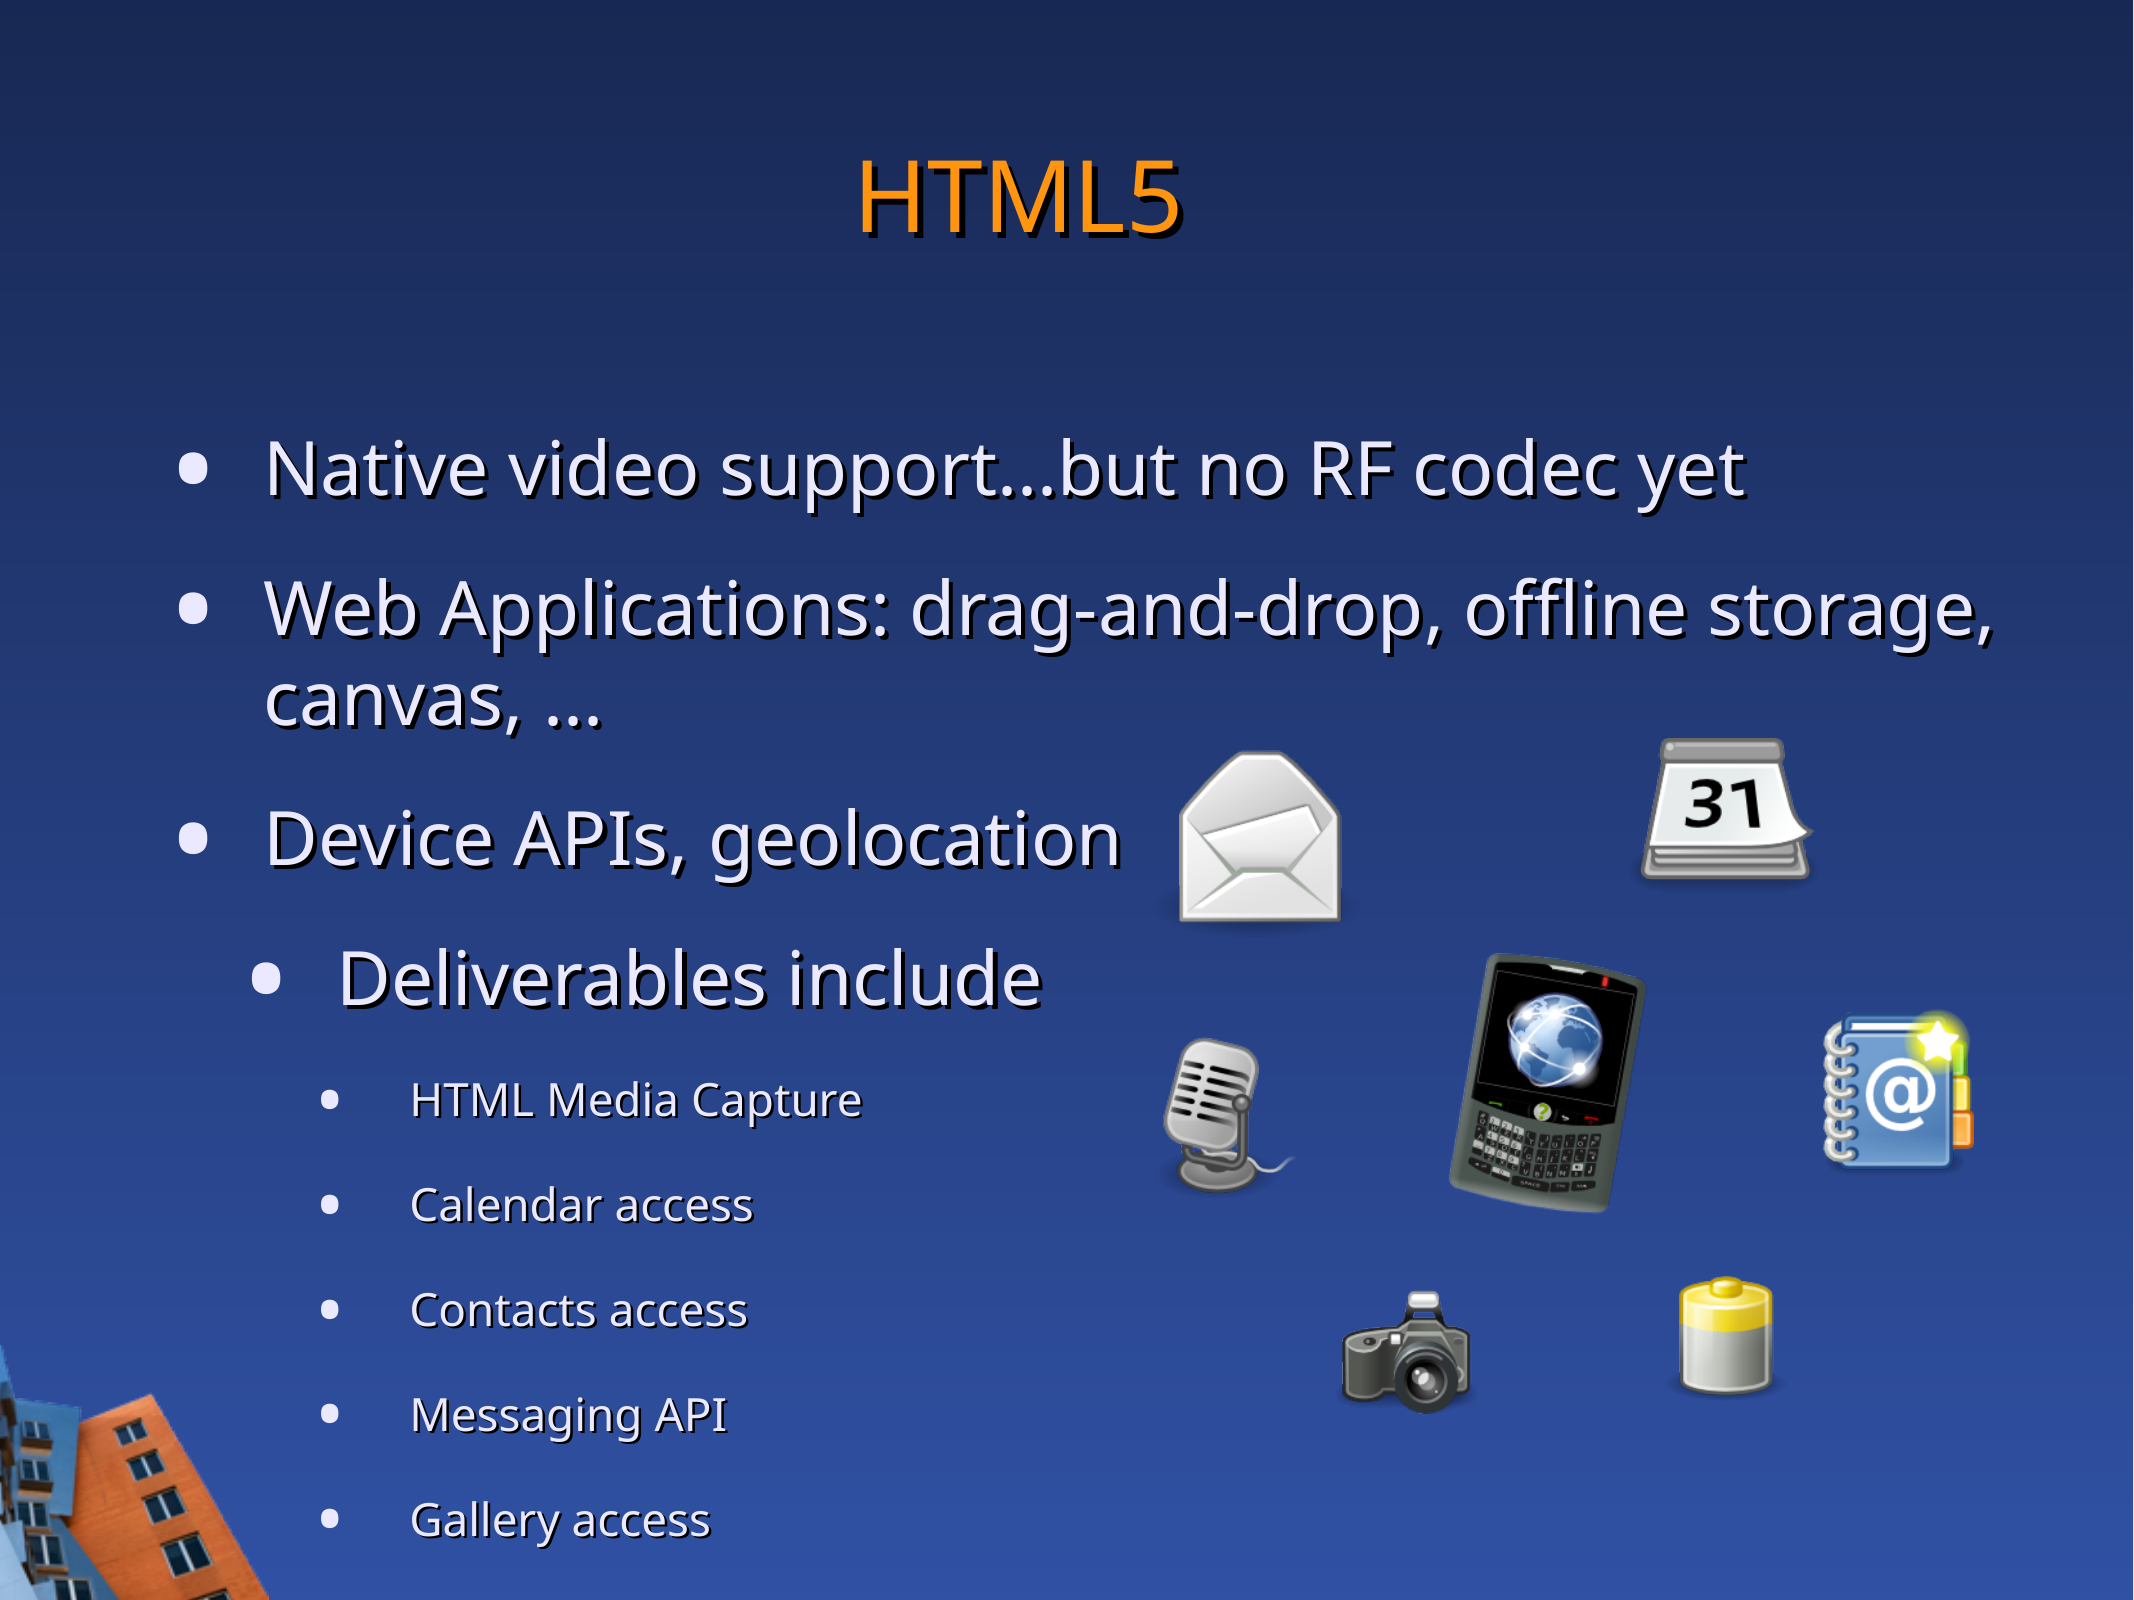

# HTML5
Native video support...but no RF codec yet
Web Applications: drag-and-drop, offline storage, canvas, ...
Device APIs, geolocation
Deliverables include
HTML Media Capture
Calendar access
Contacts access
Messaging API
Gallery access